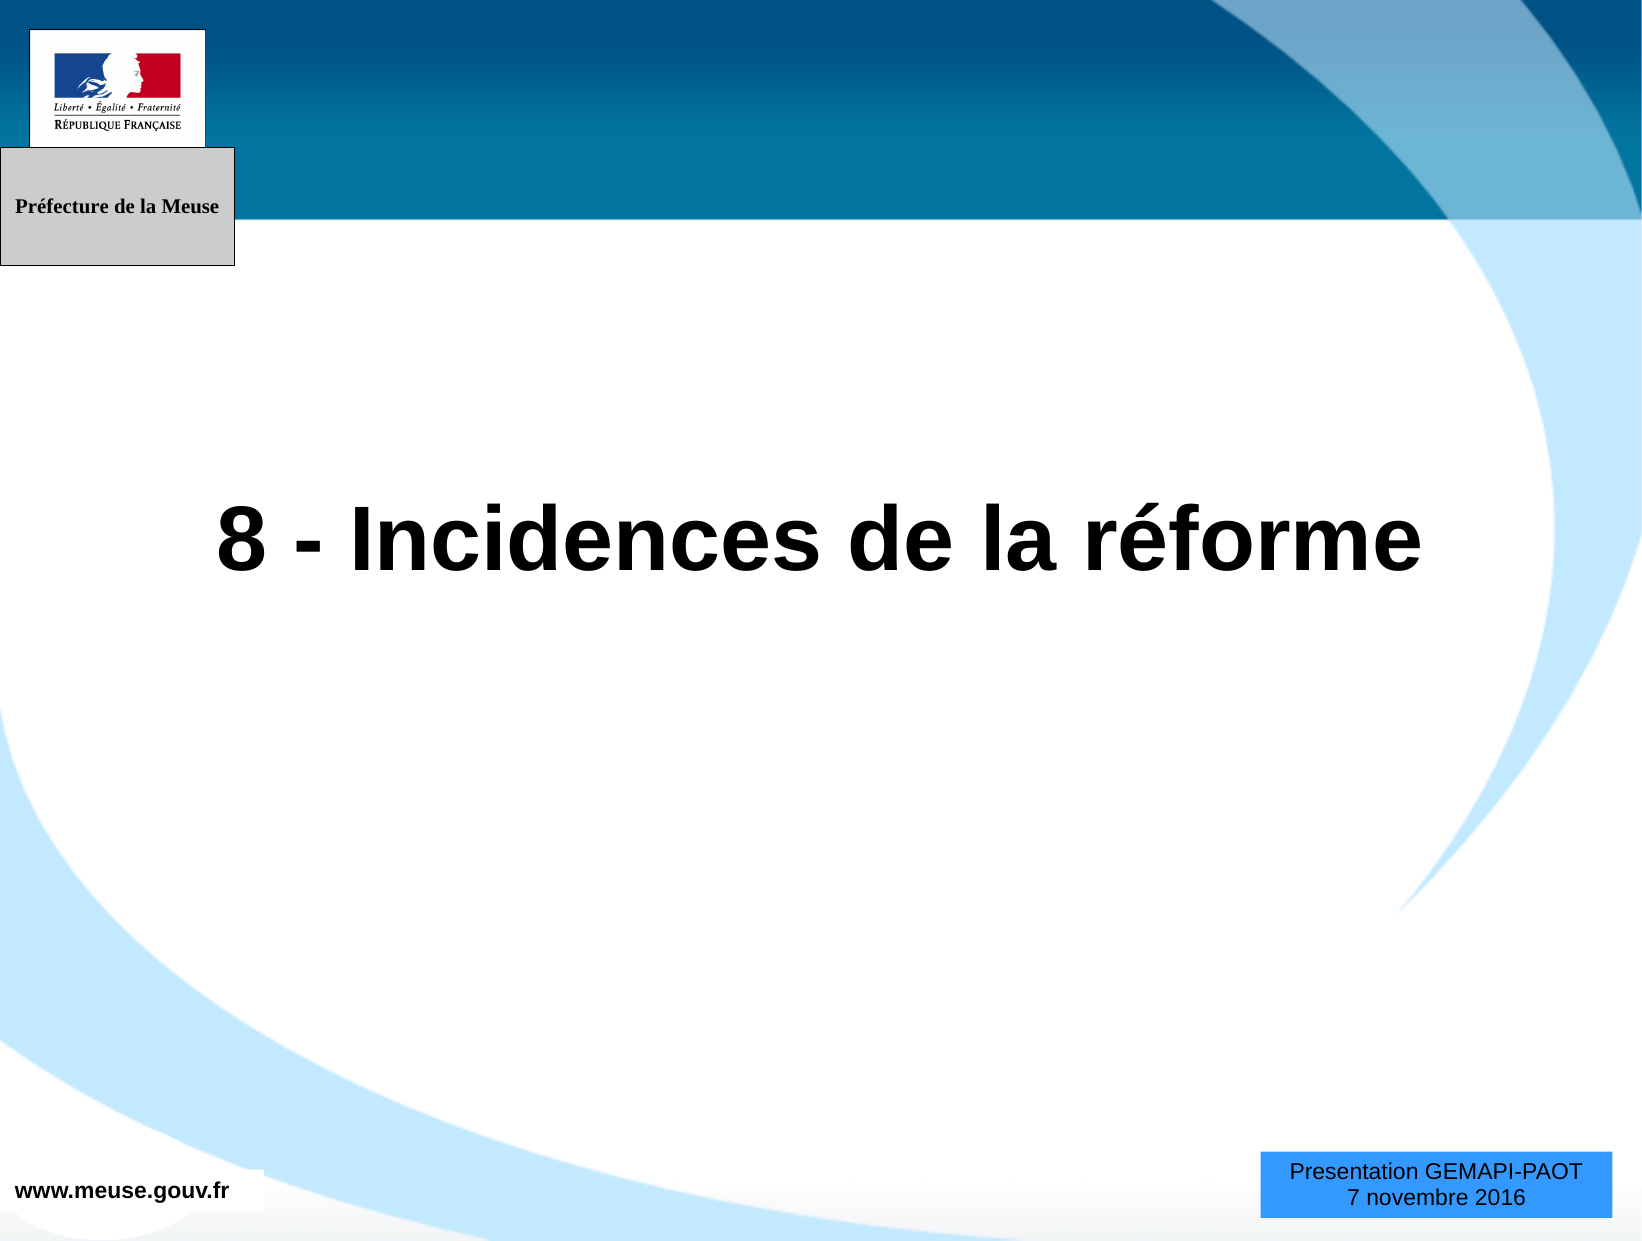

# 8 - Incidences de la réforme